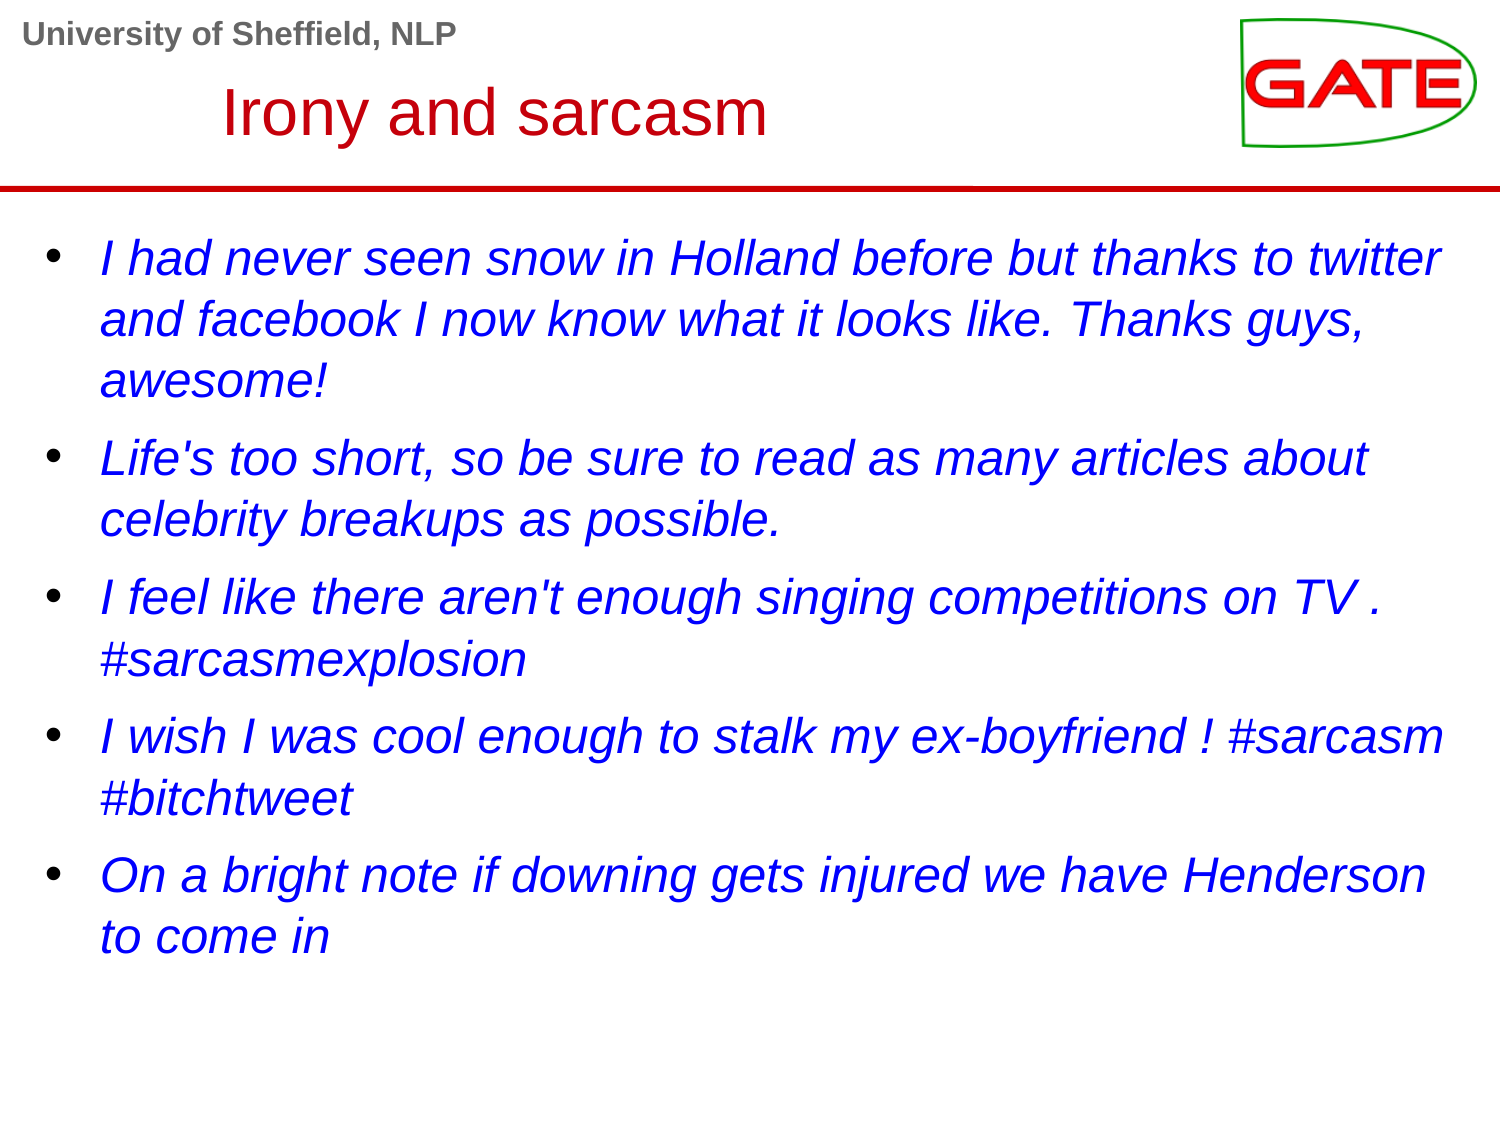

# Irony and sarcasm
I had never seen snow in Holland before but thanks to twitter and facebook I now know what it looks like. Thanks guys, awesome!
Life's too short, so be sure to read as many articles about celebrity breakups as possible.
I feel like there aren't enough singing competitions on TV . #sarcasmexplosion
I wish I was cool enough to stalk my ex-boyfriend ! #sarcasm #bitchtweet
On a bright note if downing gets injured we have Henderson to come in